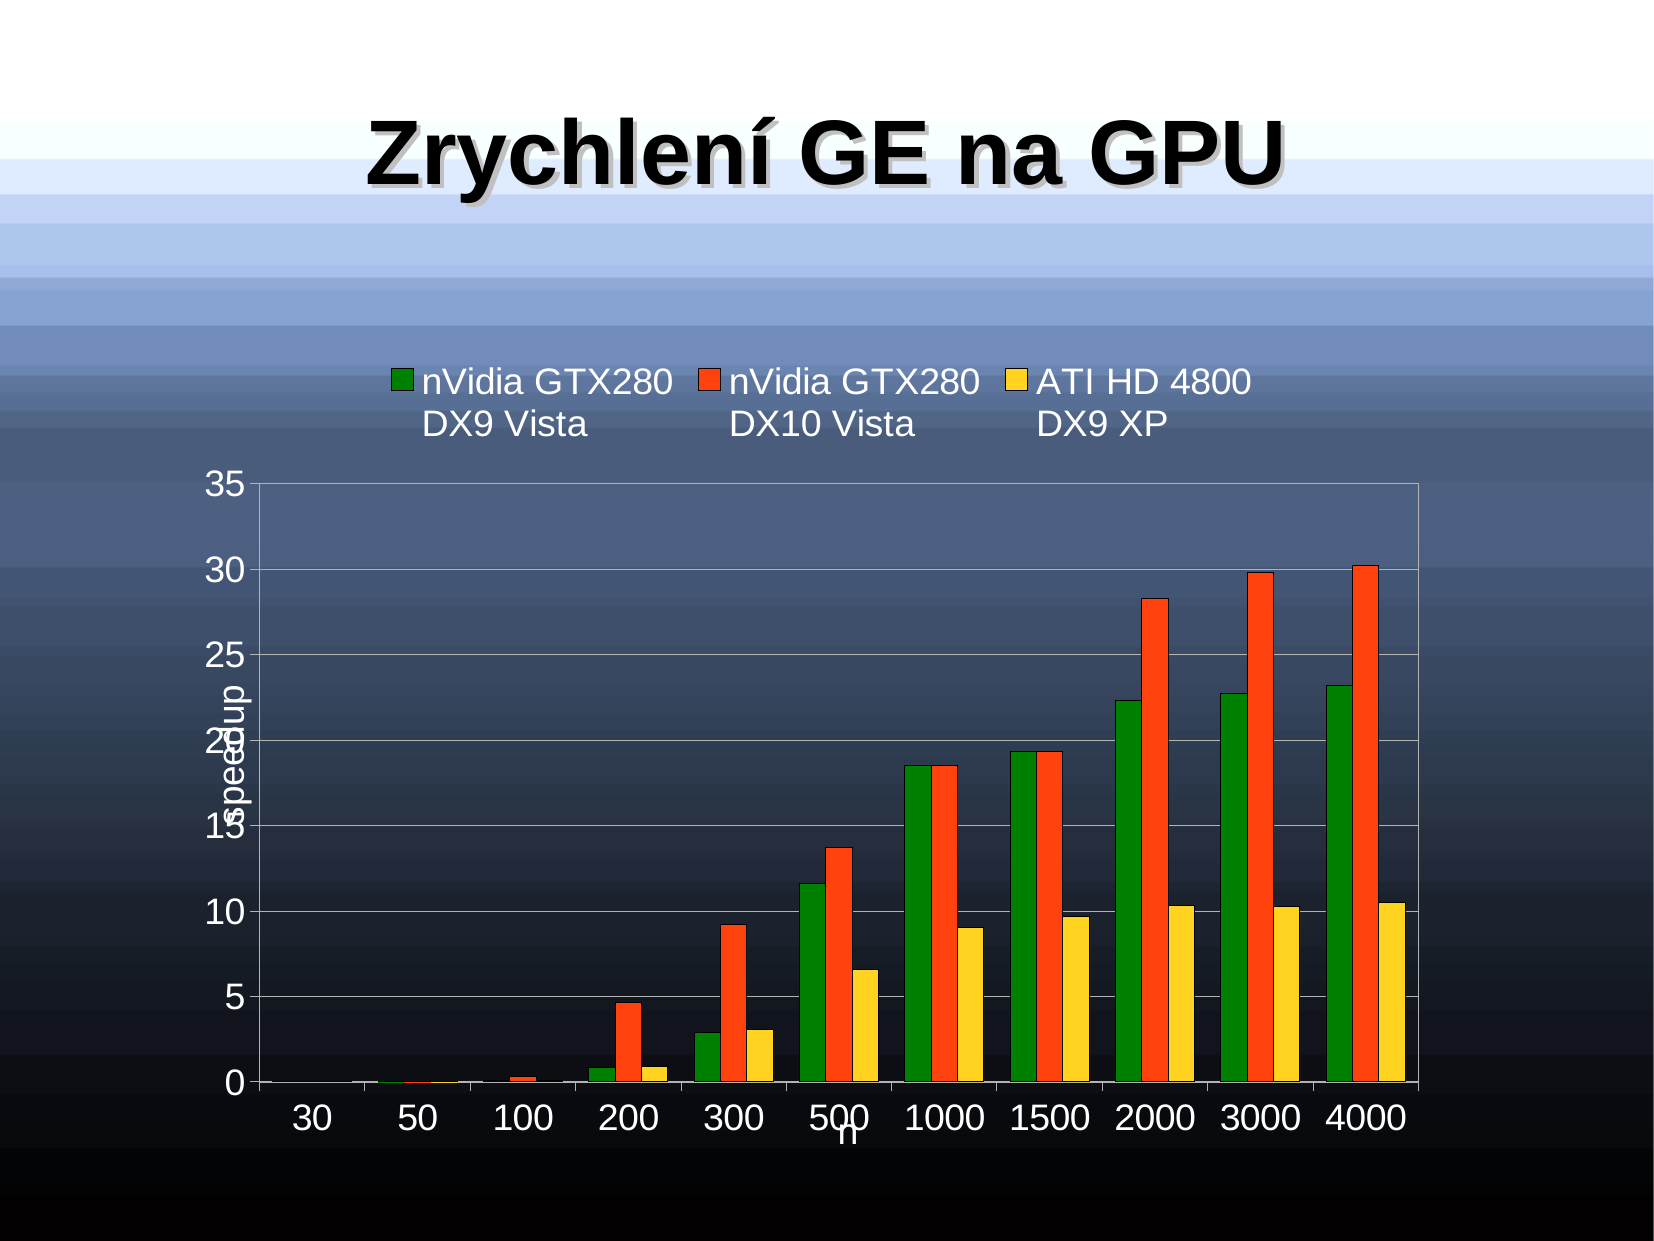

# Zrychlení GE na GPU
### Chart
| Category | nVidia GTX280
DX9 Vista | nVidia GTX280
DX10 Vista | ATI HD 4800
DX9 XP |
|---|---|---|---|
| 30 | 0.0 | 0.0 | 0.0 |
| 50 | 0.00884955752212389 | 0.0222222222222222 | 0.0091743119266055 |
| 100 | 0.111111111111111 | 0.321428571428571 | 0.115384615384615 |
| 200 | 0.875 | 4.66666666666667 | 0.933333333333333 |
| 300 | 2.875 | 9.2 | 3.06666666666667 |
| 500 | 11.6153846153846 | 13.7272727272727 | 6.56521739130435 |
| 1000 | 18.5263157894737 | 18.5263157894737 | 9.02564102564103 |
| 1500 | 19.3548387096774 | 19.3548387096774 | 9.67741935483871 |
| 2000 | 22.3157894736842 | 28.2666666666667 | 10.3414634146341 |
| 3000 | 22.7142857142857 | 29.8125 | 10.258064516129 |
| 4000 | 23.1780821917808 | 30.2142857142857 | 10.5093167701863 |